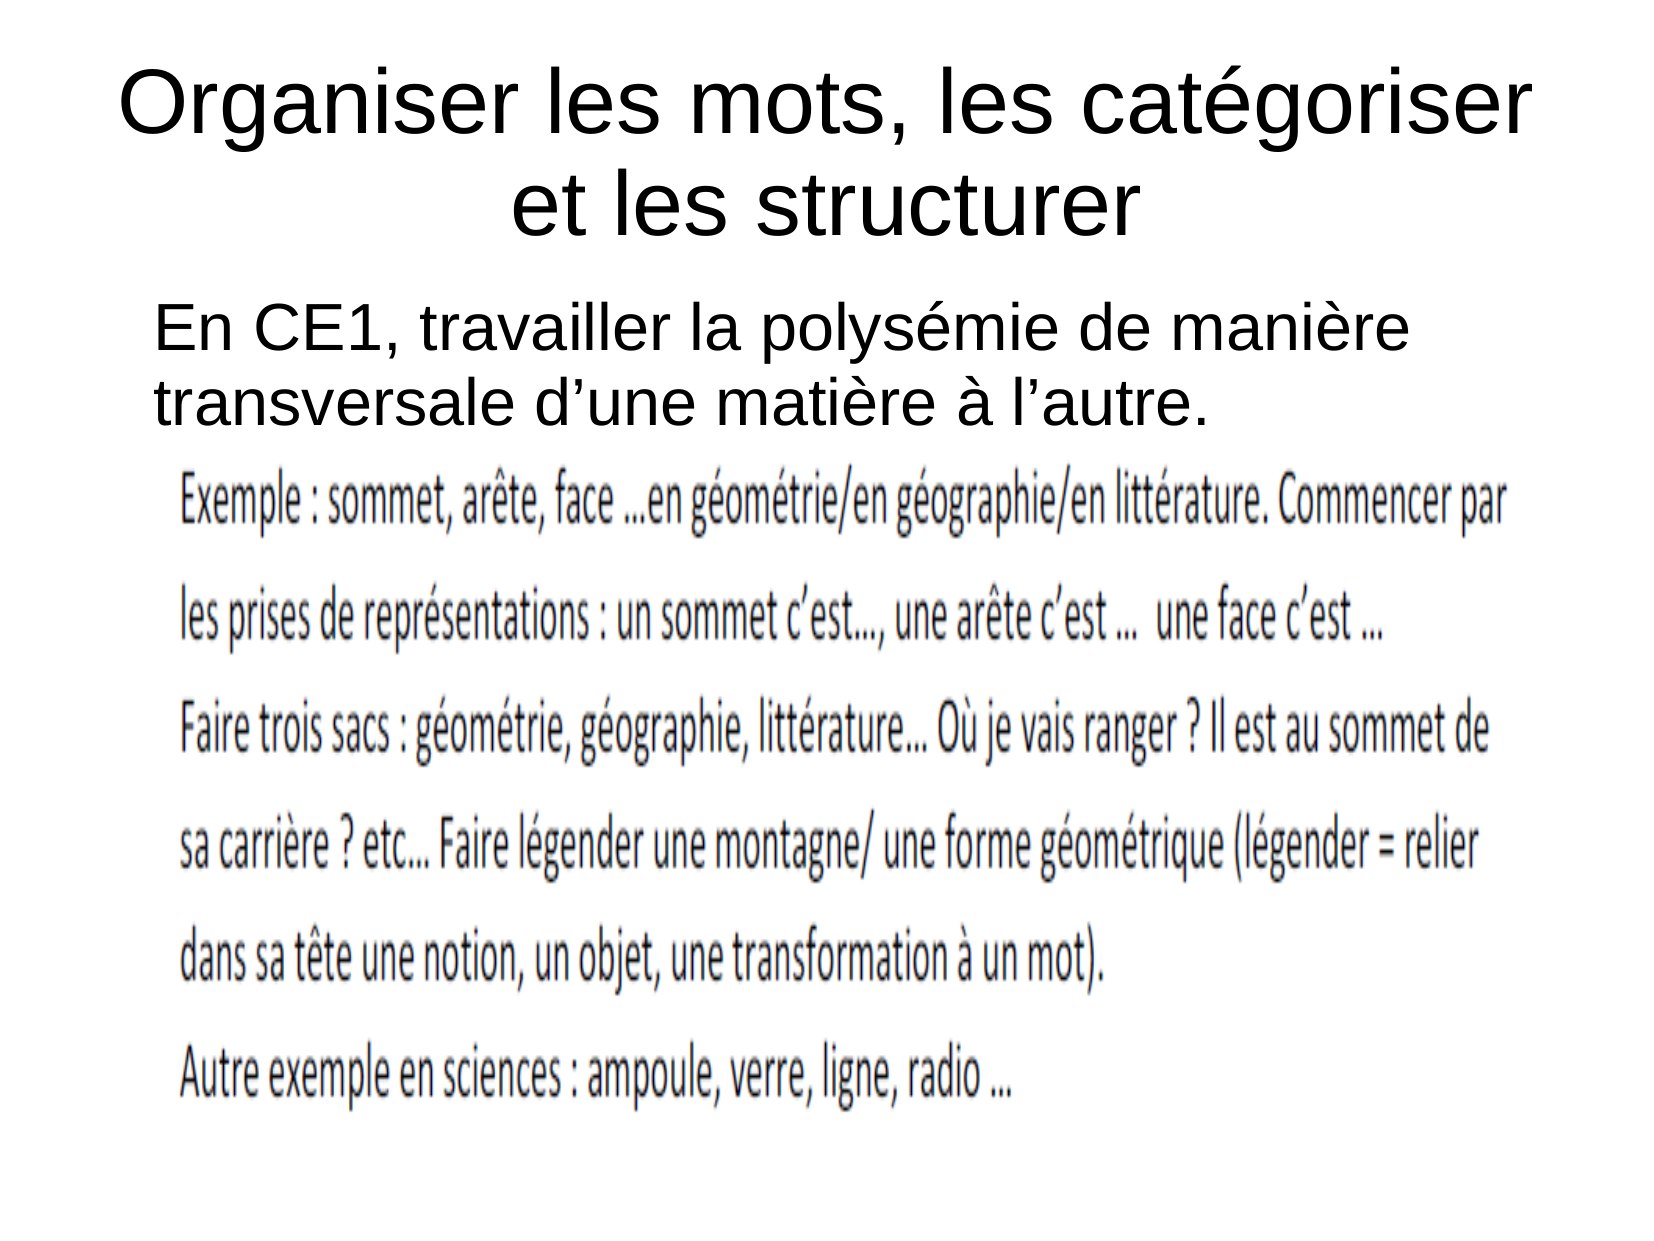

# Organiser les mots, les catégoriser et les structurer
En CE1, travailler la polysémie de manière transversale d’une matière à l’autre.